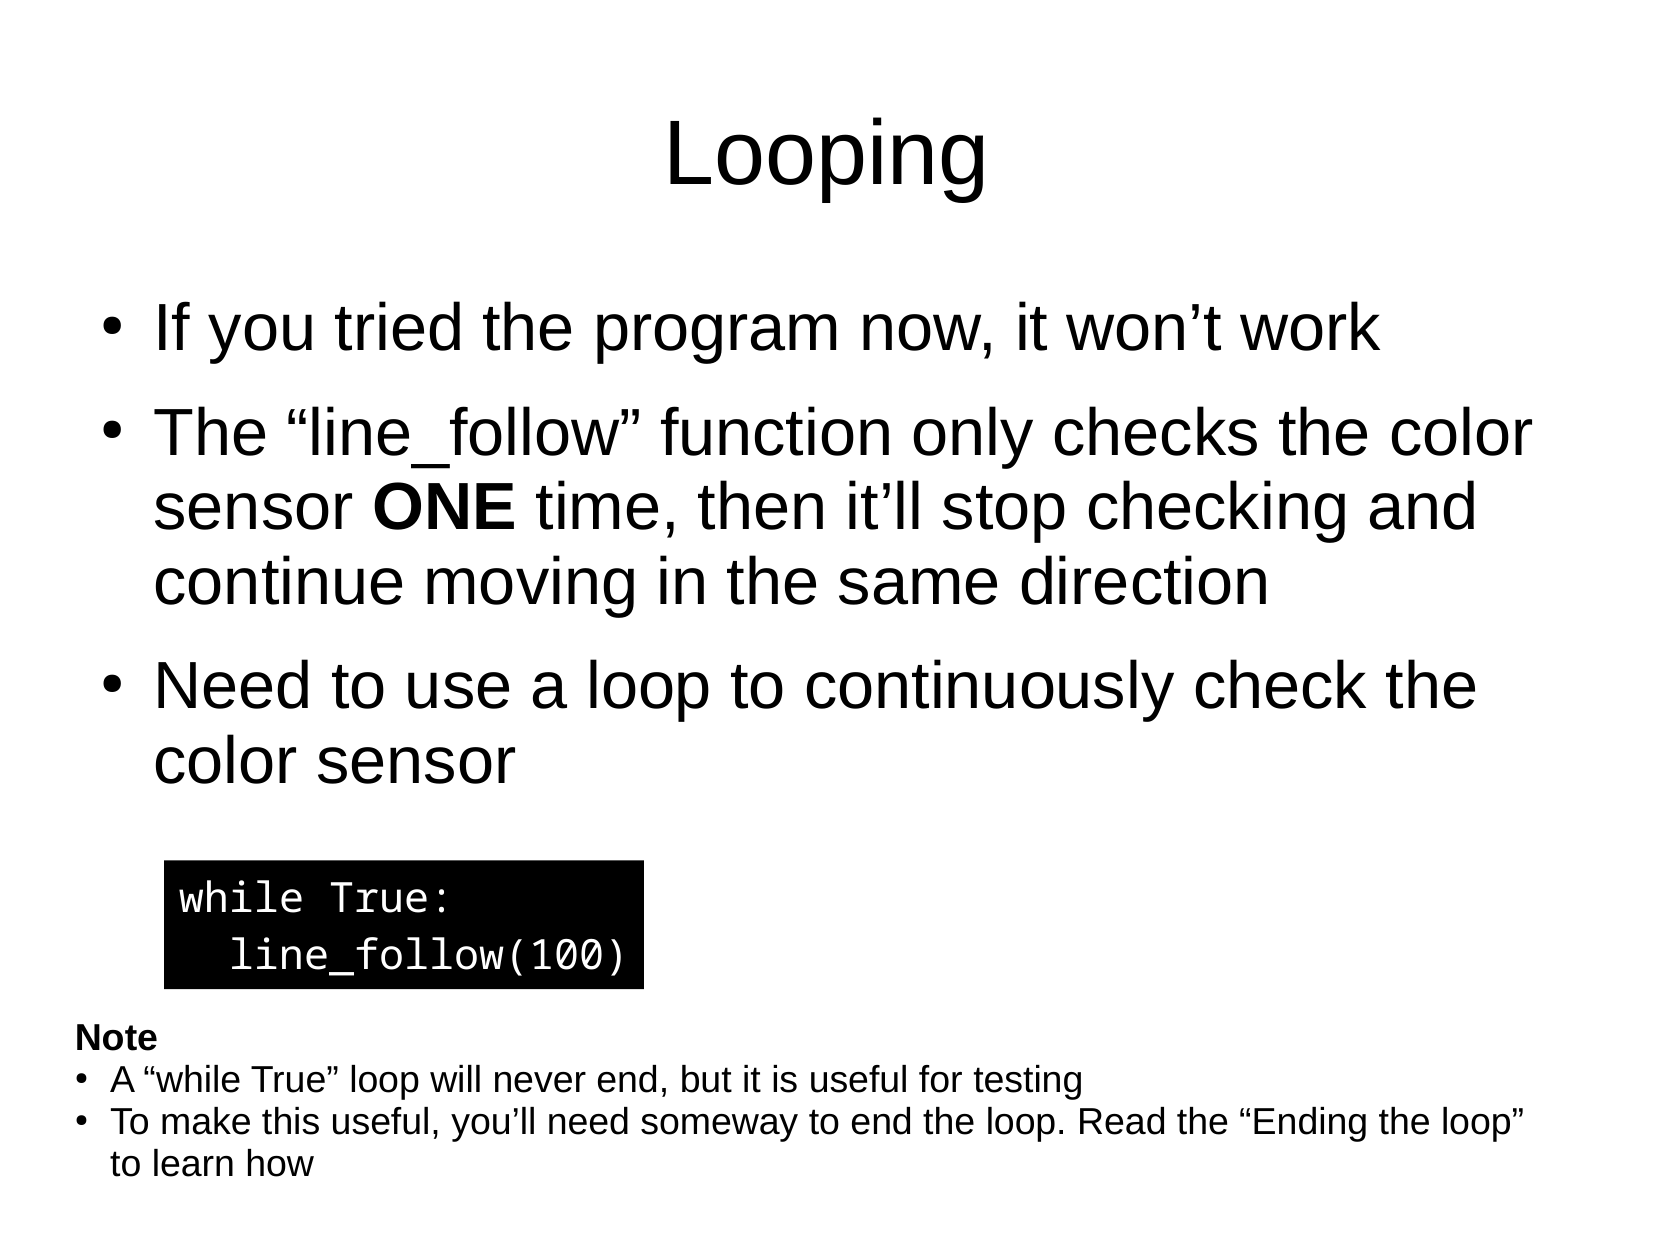

# Looping
If you tried the program now, it won’t work
The “line_follow” function only checks the color sensor ONE time, then it’ll stop checking and continue moving in the same direction
Need to use a loop to continuously check the color sensor
while True:
 line_follow(100)
Note
A “while True” loop will never end, but it is useful for testing
To make this useful, you’ll need someway to end the loop. Read the “Ending the loop”
to learn how